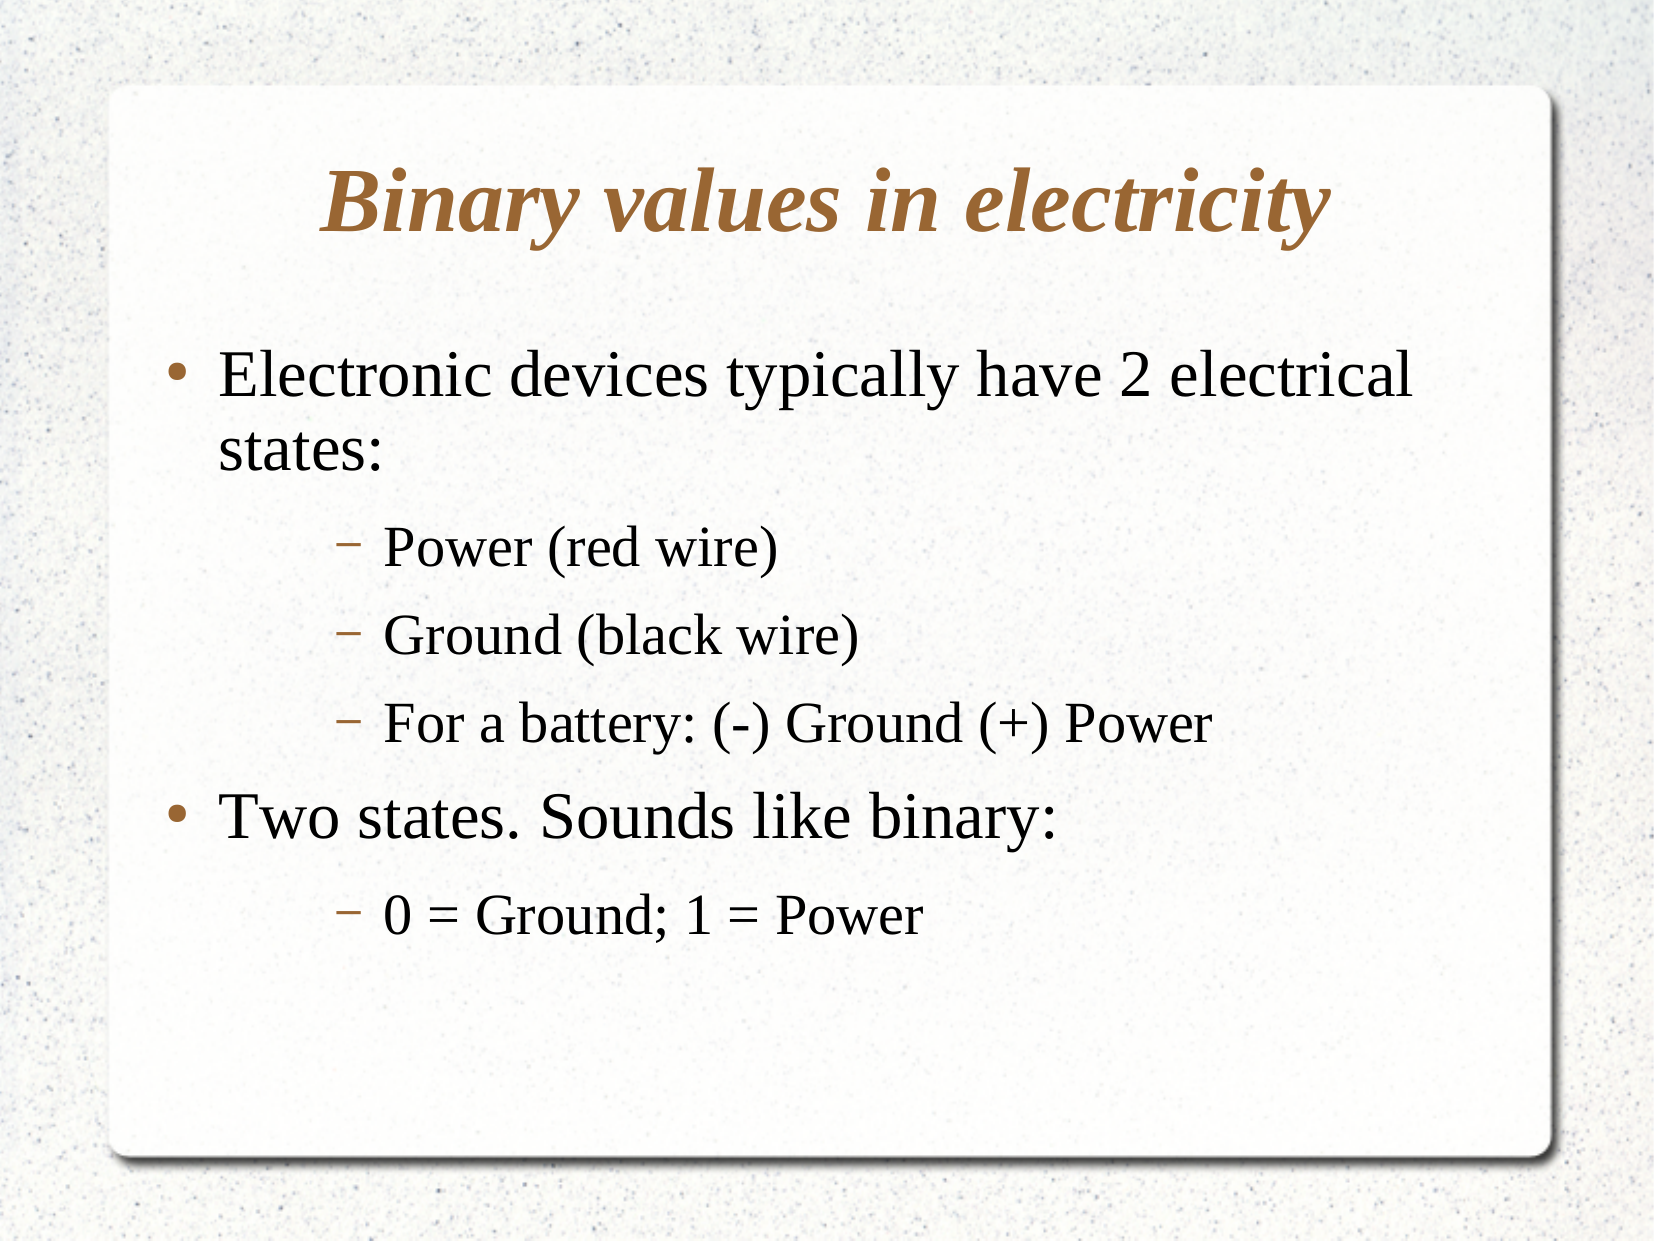

# Binary values in electricity
Electronic devices typically have 2 electrical states:
Power (red wire)
Ground (black wire)
For a battery: (-) Ground (+) Power
Two states. Sounds like binary:
0 = Ground; 1 = Power